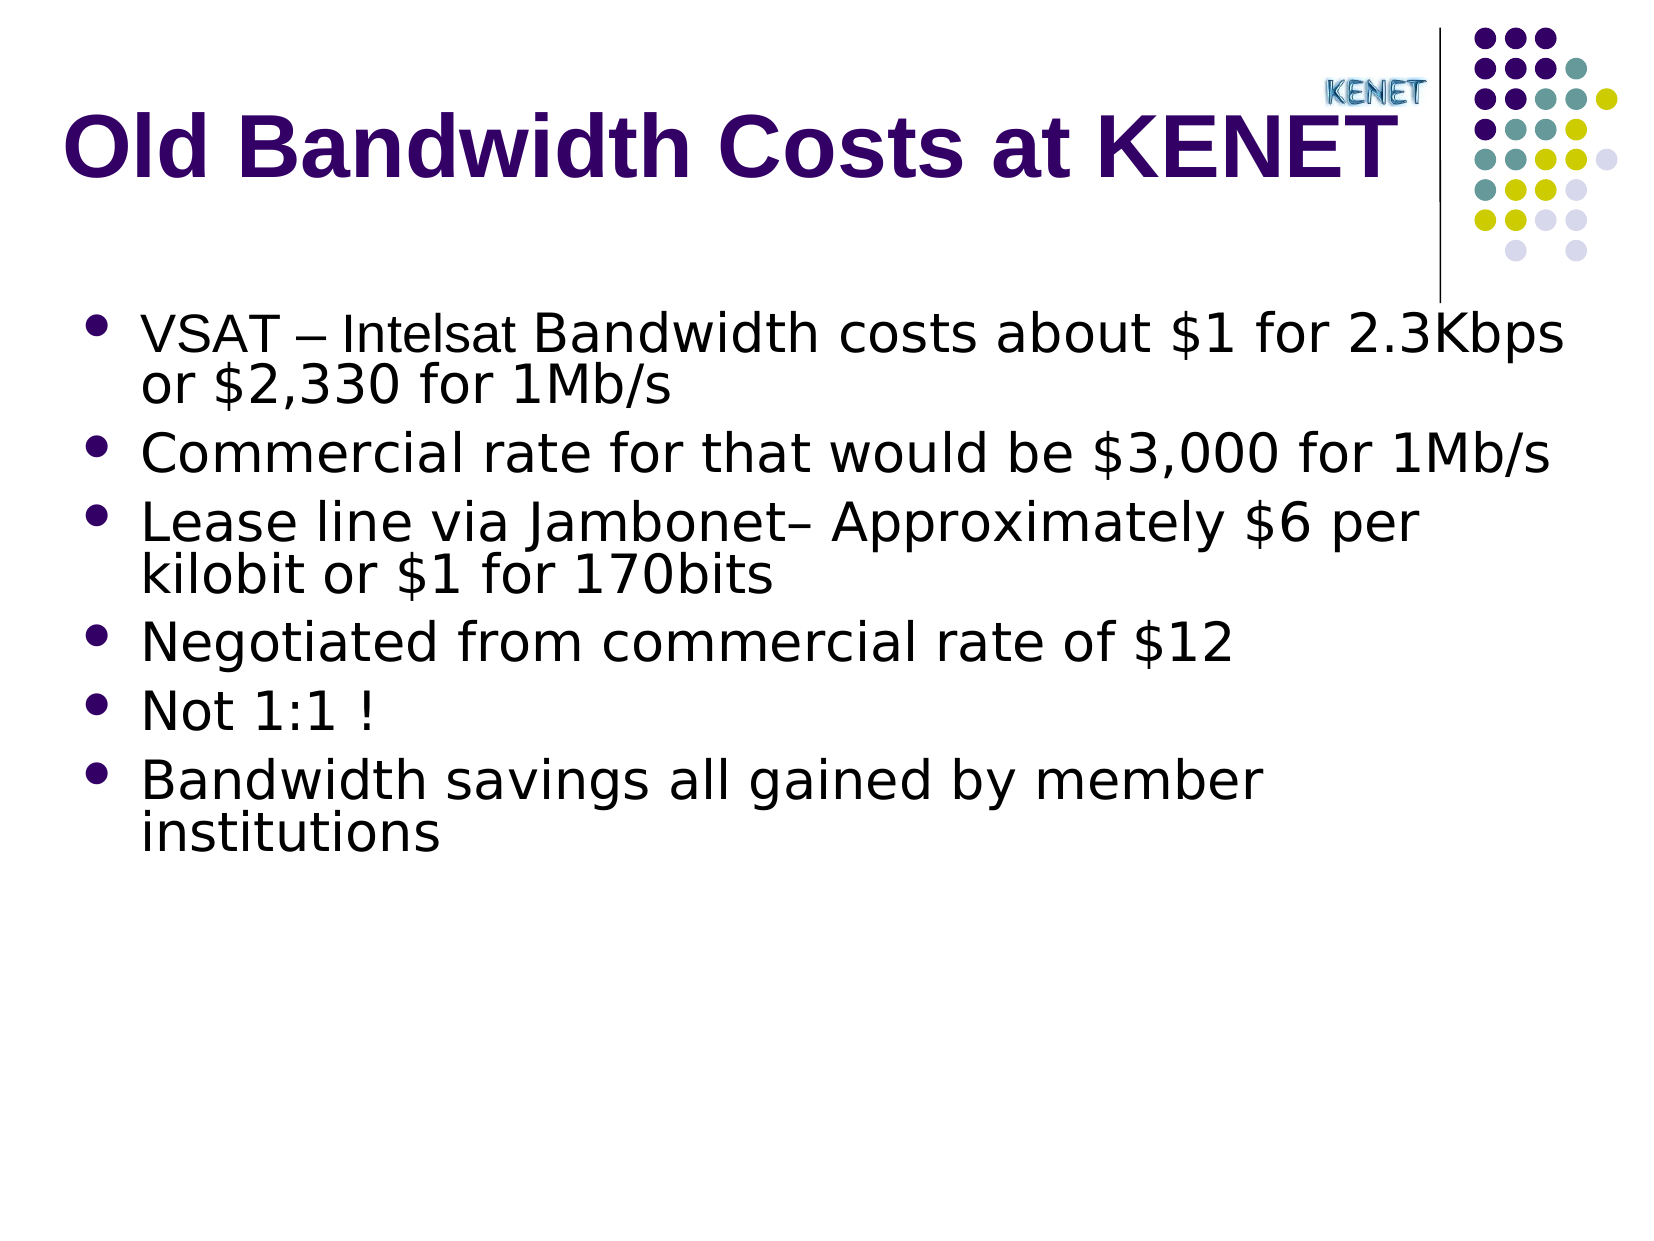

# Old Bandwidth Costs at KENET
VSAT – Intelsat Bandwidth costs about $1 for 2.3Kbps or $2,330 for 1Mb/s
Commercial rate for that would be $3,000 for 1Mb/s
Lease line via Jambonet– Approximately $6 per kilobit or $1 for 170bits
Negotiated from commercial rate of $12
Not 1:1 !
Bandwidth savings all gained by member institutions